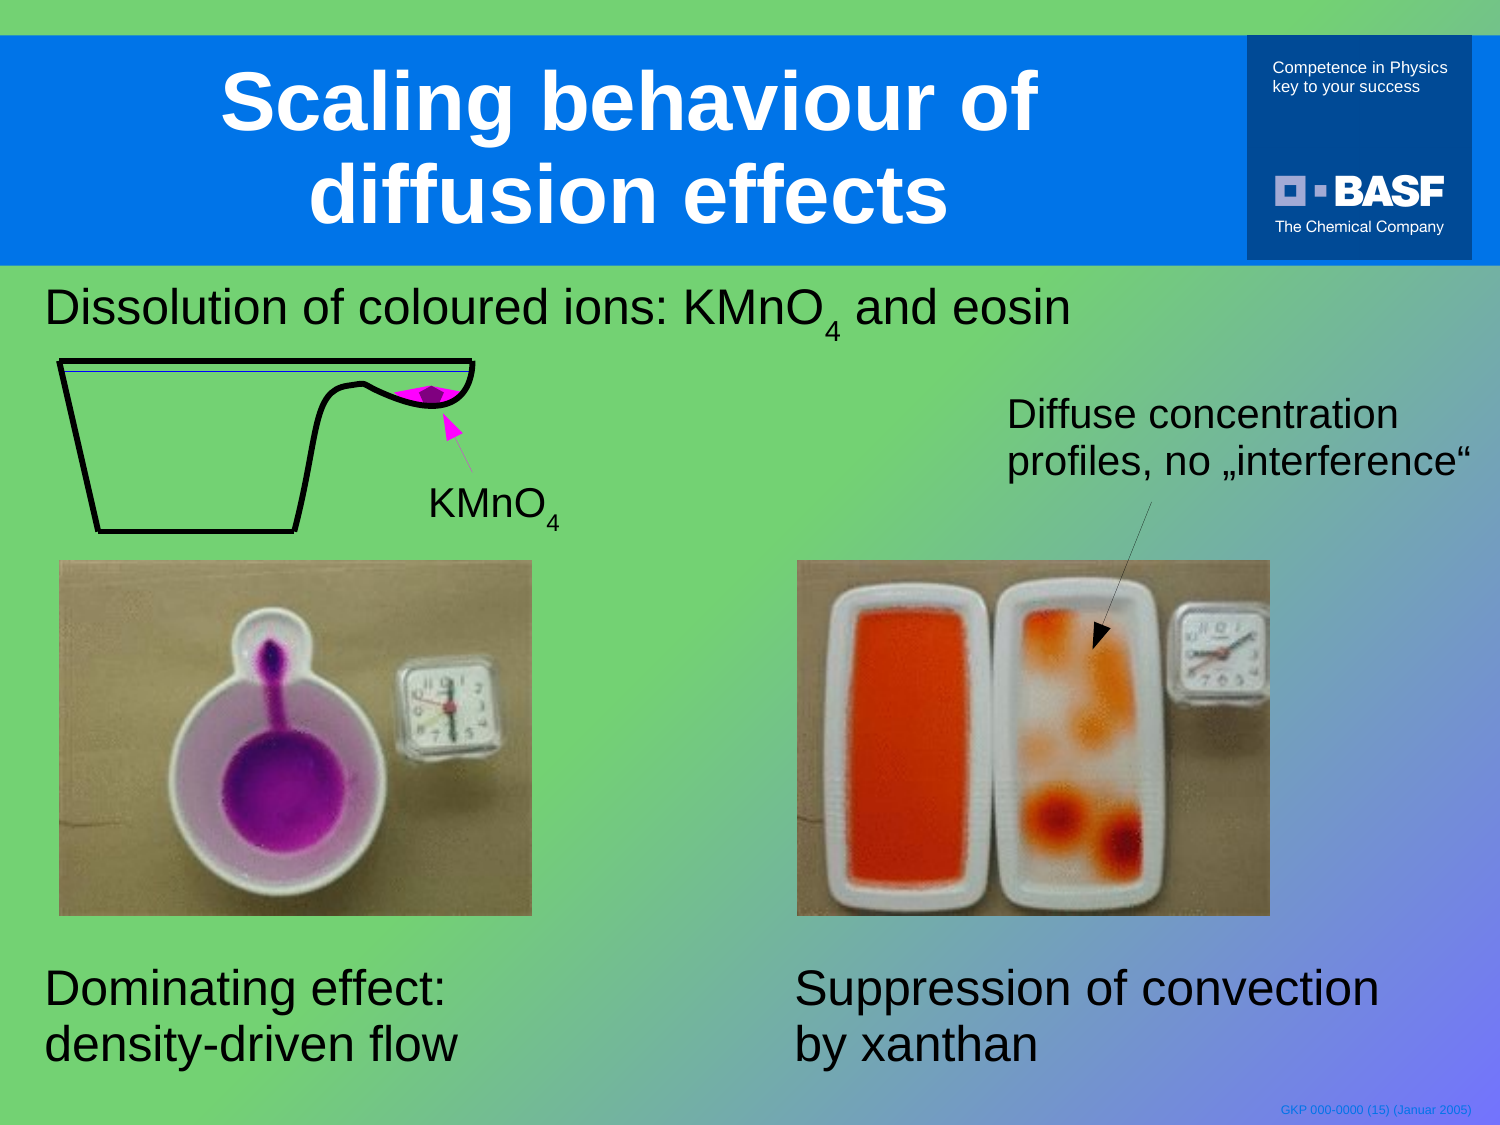

# Scaling behaviour of diffusion effects
Dissolution of coloured ions: KMnO4 and eosin
Dominating effect: 			Suppression of convection
density-driven flow			by xanthan
Diffuse concentration
profiles, no „interference“
KMnO4